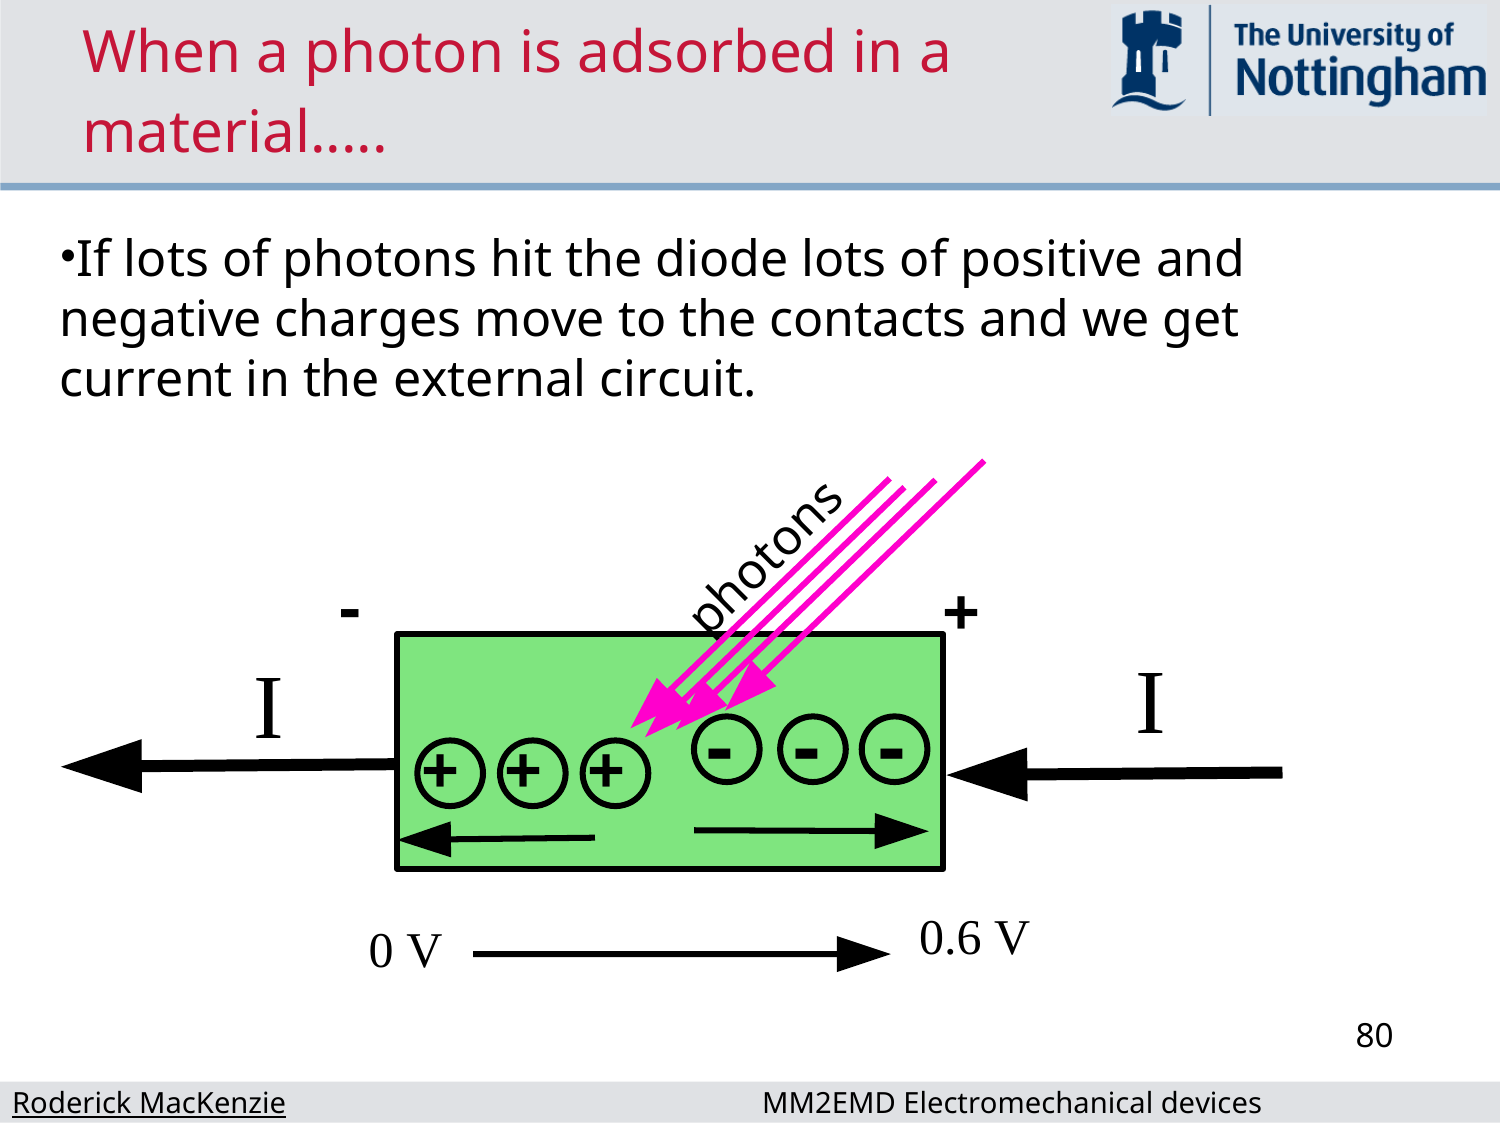

# When a photon is adsorbed in a material.....
If lots of photons hit the diode lots of positive and negative charges move to the contacts and we get current in the external circuit.
photons
-
+
I
I
-
-
-
+
+
+
0.6 V
0 V